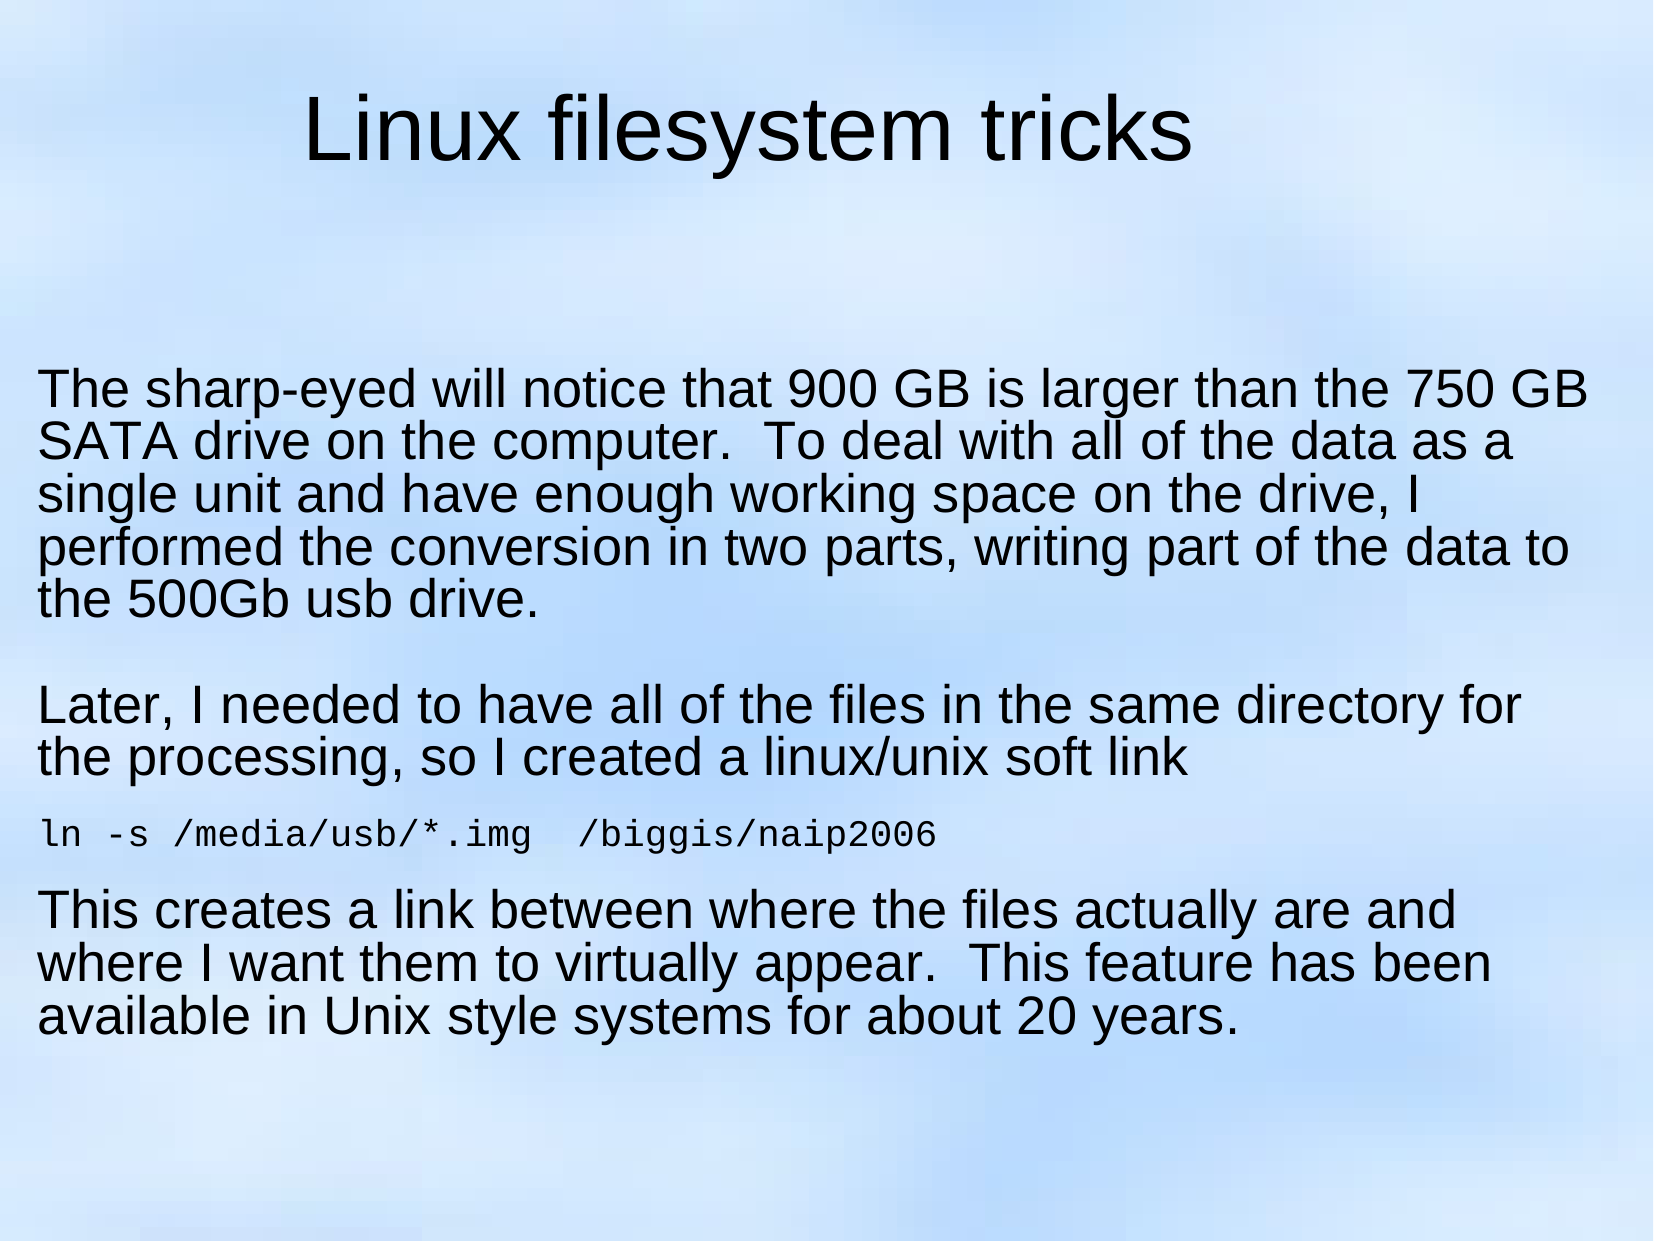

# Linux filesystem tricks
The sharp-eyed will notice that 900 GB is larger than the 750 GB SATA drive on the computer. To deal with all of the data as a single unit and have enough working space on the drive, I performed the conversion in two parts, writing part of the data to the 500Gb usb drive.
Later, I needed to have all of the files in the same directory for the processing, so I created a linux/unix soft link
ln -s /media/usb/*.img /biggis/naip2006
This creates a link between where the files actually are and where I want them to virtually appear. This feature has been available in Unix style systems for about 20 years.